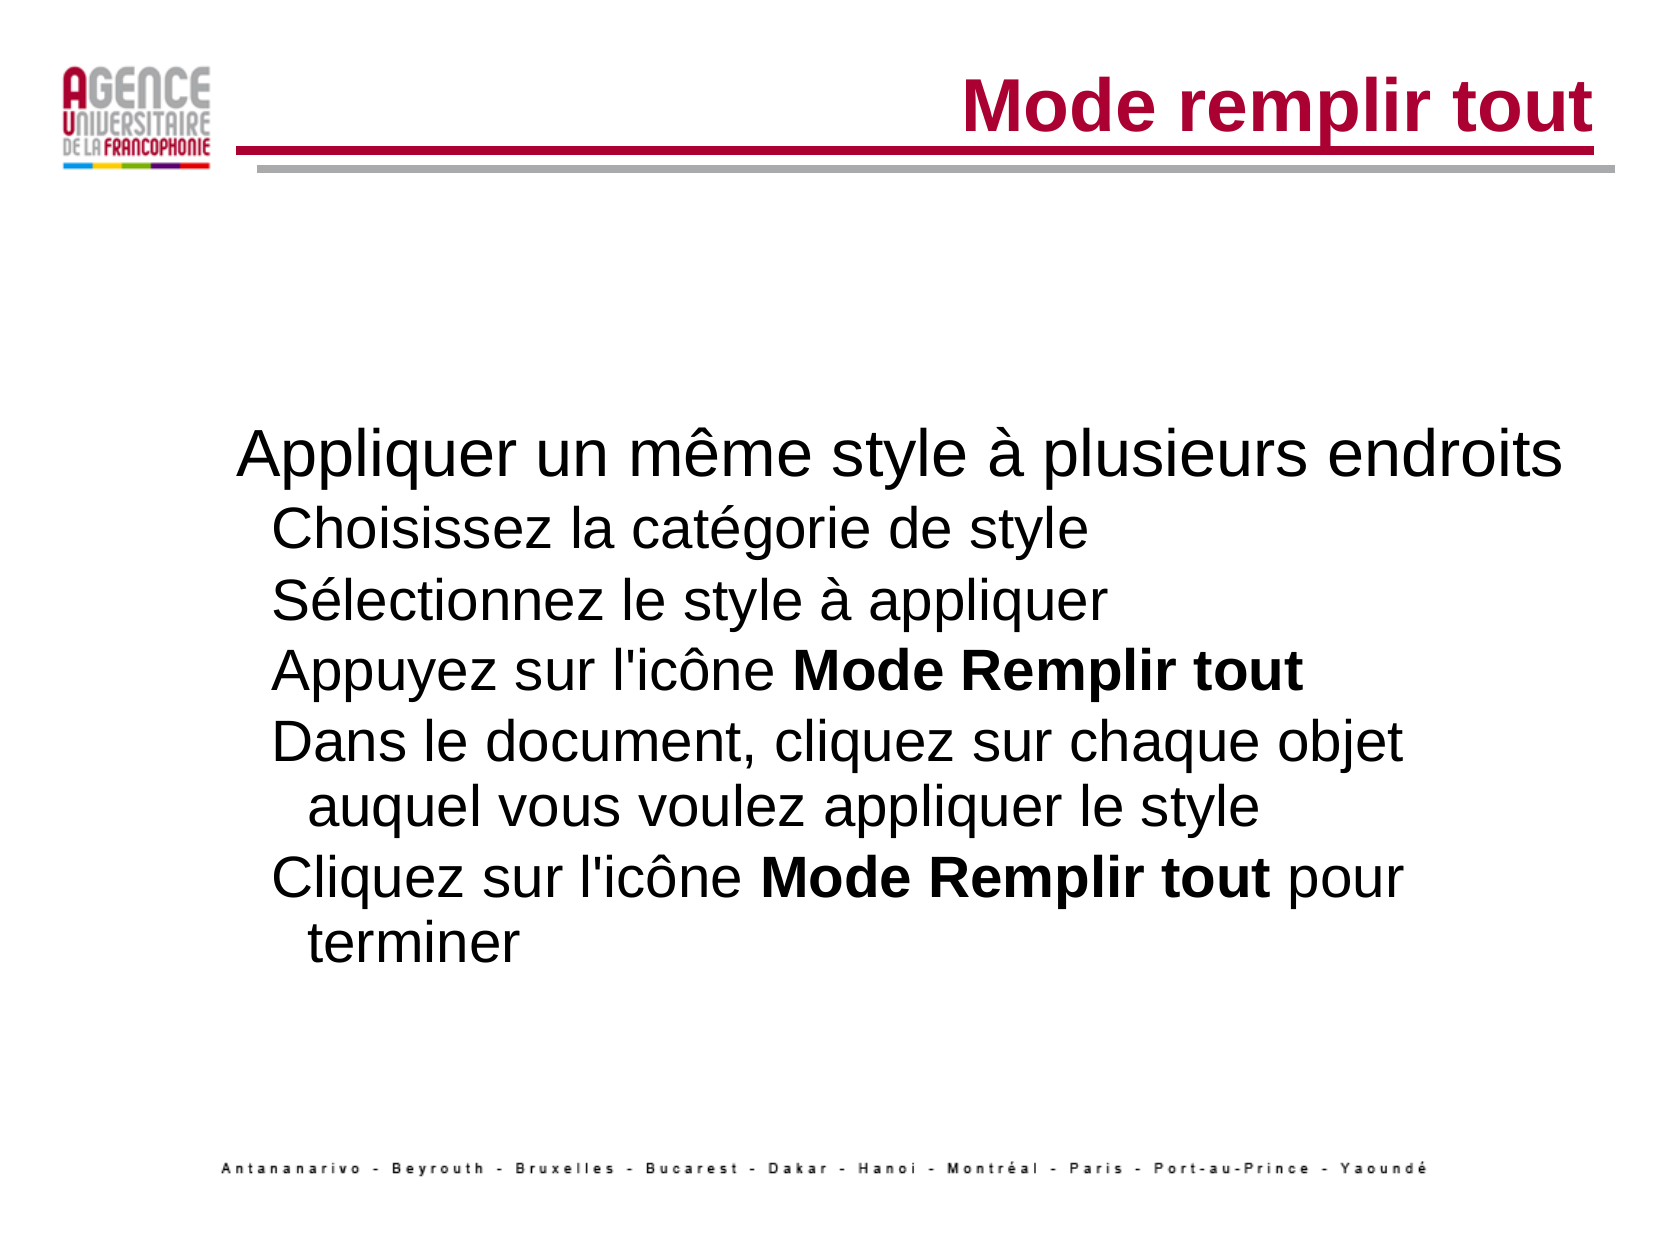

# Mode remplir tout
Appliquer un même style à plusieurs endroits
Choisissez la catégorie de style
Sélectionnez le style à appliquer
Appuyez sur l'icône Mode Remplir tout
Dans le document, cliquez sur chaque objet auquel vous voulez appliquer le style
Cliquez sur l'icône Mode Remplir tout pour terminer